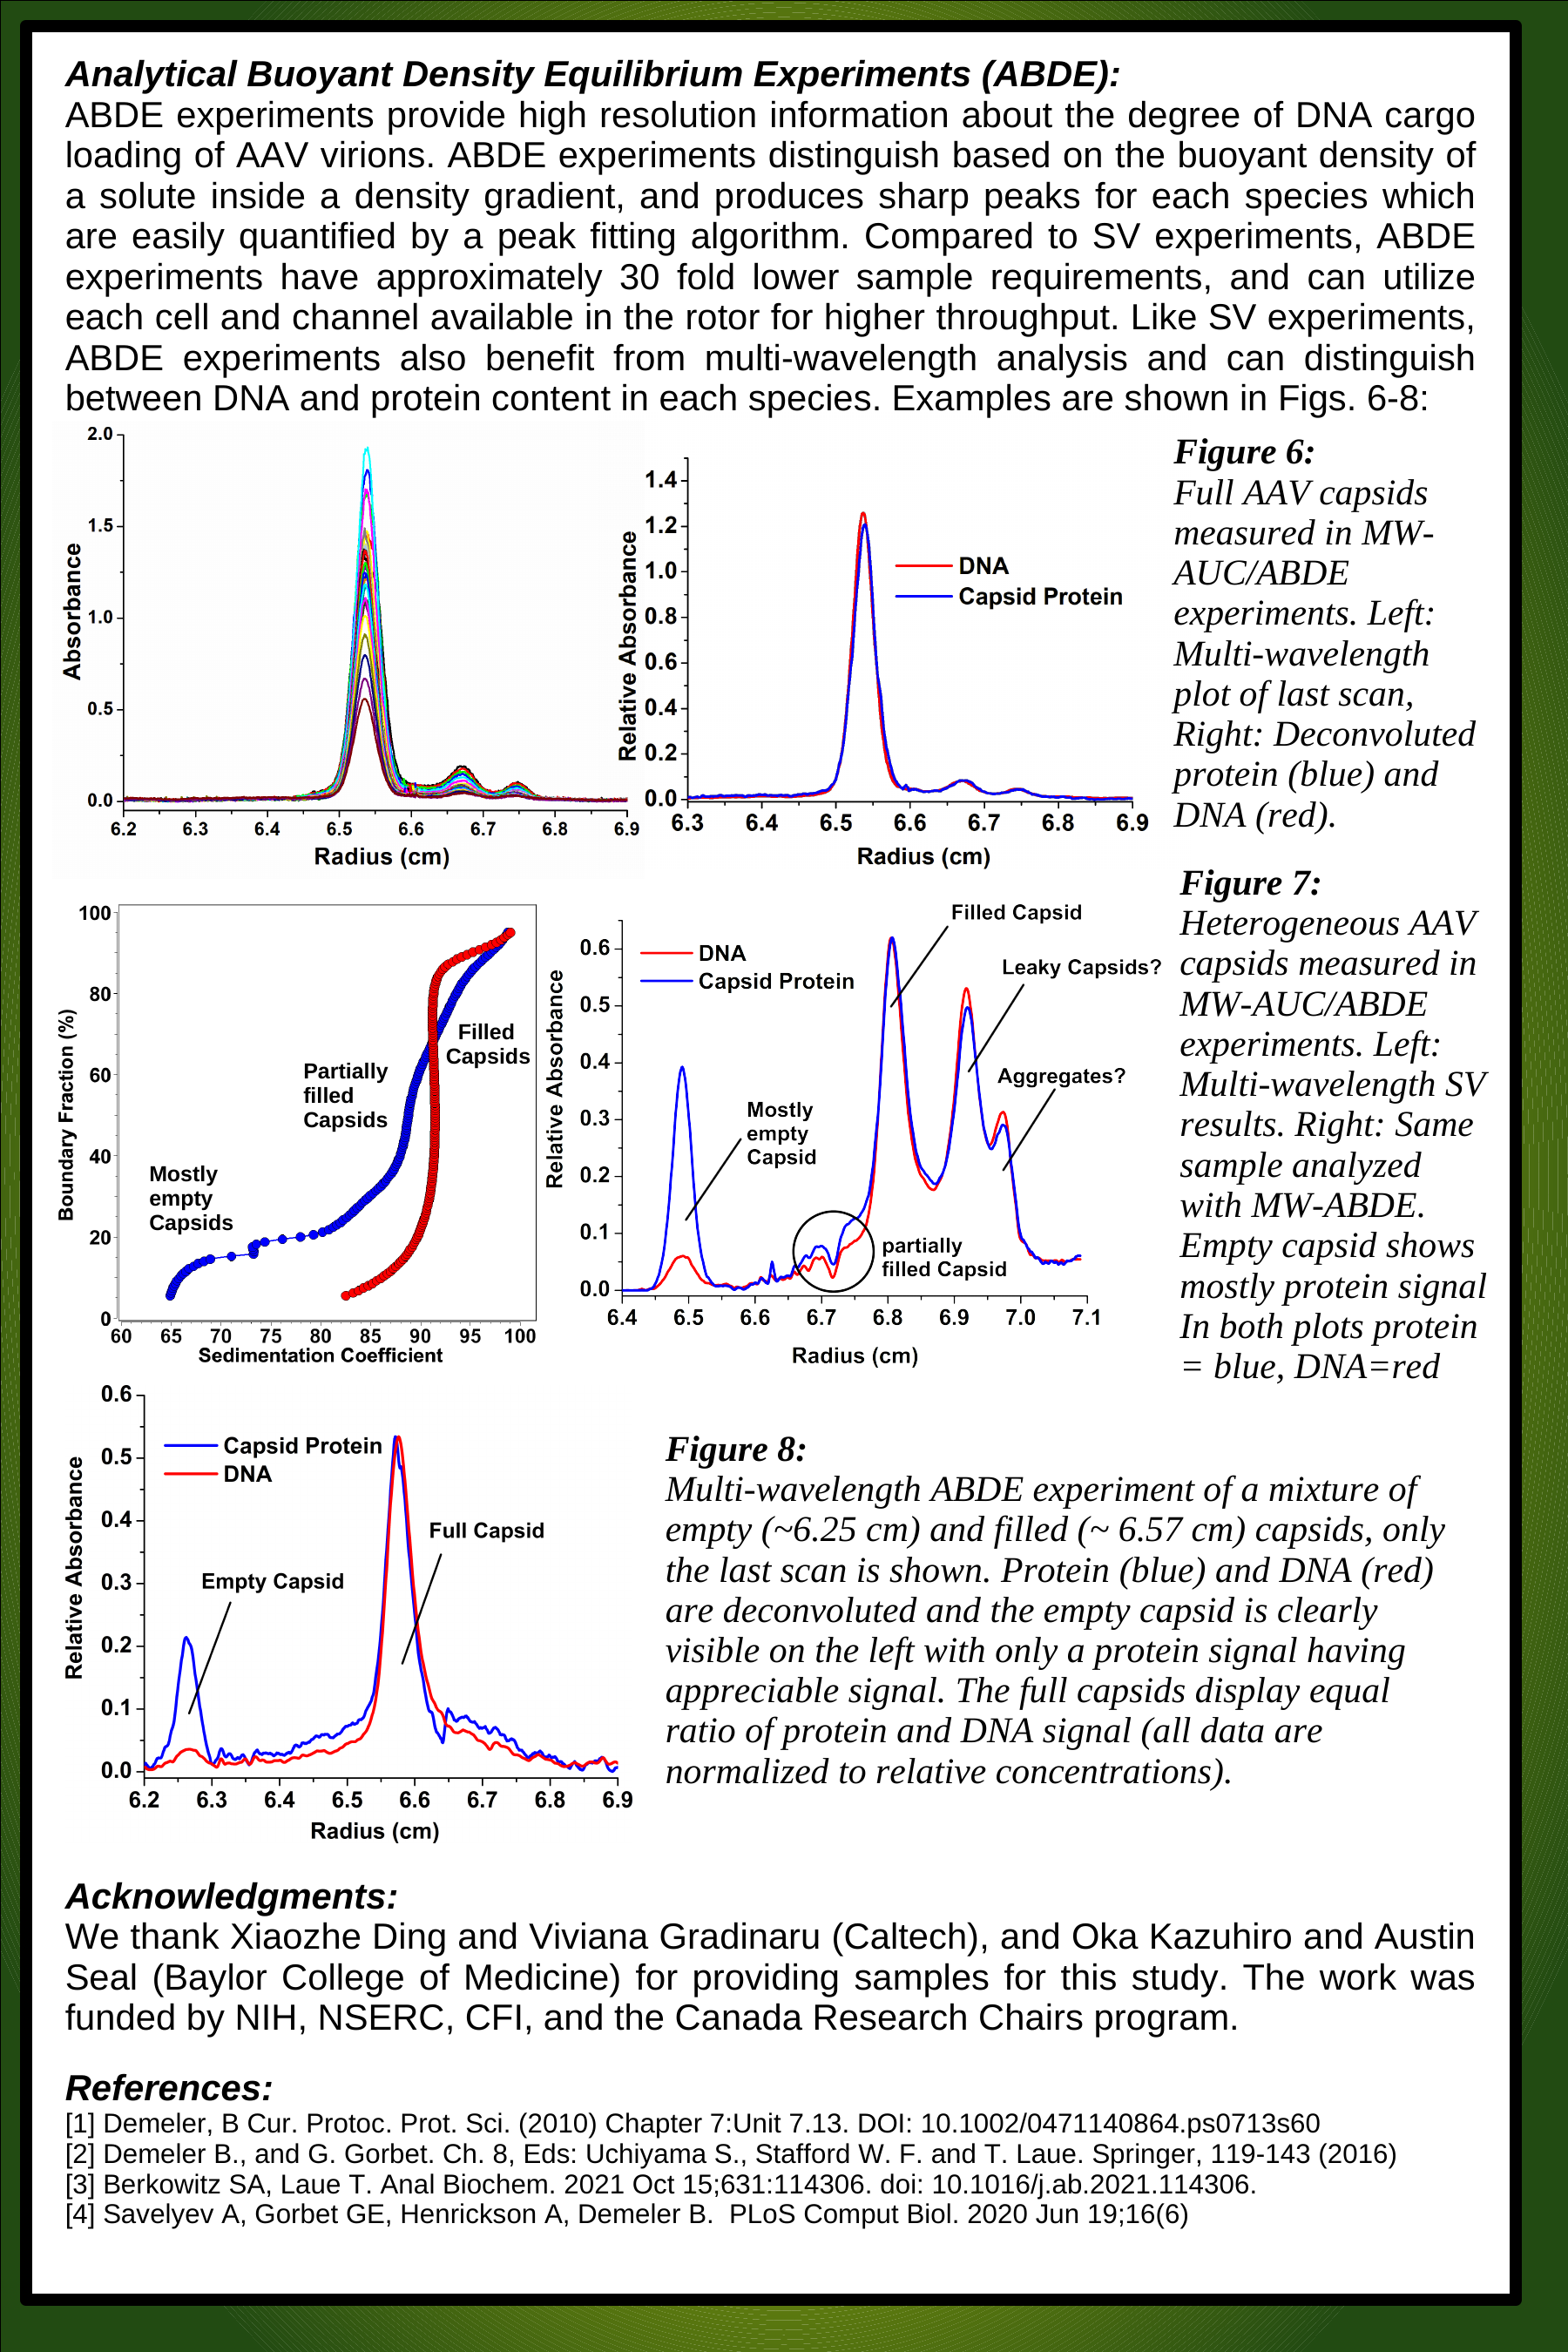

Analytical Buoyant Density Equilibrium Experiments (ABDE):
ABDE experiments provide high resolution information about the degree of DNA cargo loading of AAV virions. ABDE experiments distinguish based on the buoyant density of a solute inside a density gradient, and produces sharp peaks for each species which are easily quantified by a peak fitting algorithm. Compared to SV experiments, ABDE experiments have approximately 30 fold lower sample requirements, and can utilize each cell and channel available in the rotor for higher throughput. Like SV experiments, ABDE experiments also benefit from multi-wavelength analysis and can distinguish between DNA and protein content in each species. Examples are shown in Figs. 6-8:
Acknowledgments:
We thank Xiaozhe Ding and Viviana Gradinaru (Caltech), and Oka Kazuhiro and Austin Seal (Baylor College of Medicine) for providing samples for this study. The work was funded by NIH, NSERC, CFI, and the Canada Research Chairs program.
References:
[1] Demeler, B Cur. Protoc. Prot. Sci. (2010) Chapter 7:Unit 7.13. DOI: 10.1002/0471140864.ps0713s60
[2] Demeler B., and G. Gorbet. Ch. 8, Eds: Uchiyama S., Stafford W. F. and T. Laue. Springer, 119-143 (2016)
[3] Berkowitz SA, Laue T. Anal Biochem. 2021 Oct 15;631:114306. doi: 10.1016/j.ab.2021.114306.
[4] Savelyev A, Gorbet GE, Henrickson A, Demeler B. PLoS Comput Biol. 2020 Jun 19;16(6)
Figure 6:
Full AAV capsids measured in MW-AUC/ABDE experiments. Left: Multi-wavelength plot of last scan, Right: Deconvoluted protein (blue) and DNA (red).
Figure 7:
Heterogeneous AAV capsids measured in MW-AUC/ABDE experiments. Left: Multi-wavelength SV results. Right: Same sample analyzed with MW-ABDE. Empty capsid shows mostly protein signal
In both plots protein = blue, DNA=red
 Filled
Capsids
Partially filled
Capsids
Mostly empty
Capsids
Figure 8:
Multi-wavelength ABDE experiment of a mixture of empty (~6.25 cm) and filled (~ 6.57 cm) capsids, only the last scan is shown. Protein (blue) and DNA (red) are deconvoluted and the empty capsid is clearly visible on the left with only a protein signal having appreciable signal. The full capsids display equal ratio of protein and DNA signal (all data are normalized to relative concentrations).